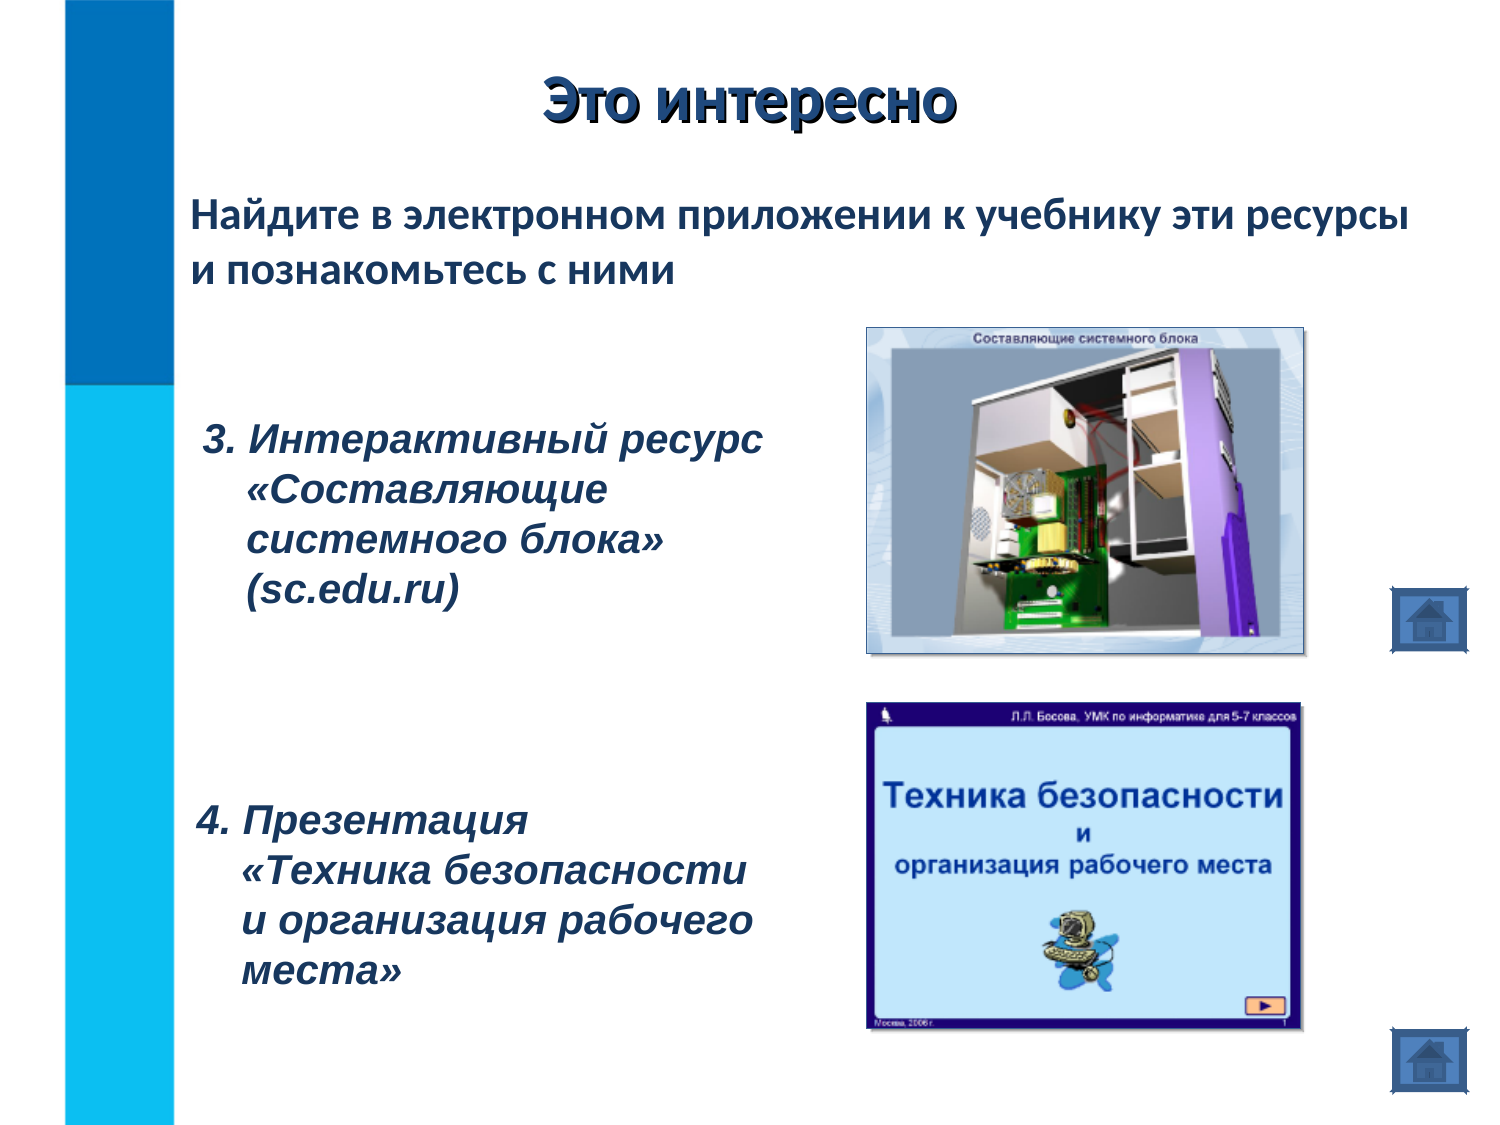

# Это интересно
Найдите в электронном приложении к учебнику эти ресурсы и познакомьтесь с ними
3. Интерактивный ресурс
«Составляющие системного блока»
(sc.edu.ru)
4. Презентация
«Техника безопасности
и организация рабочего места»